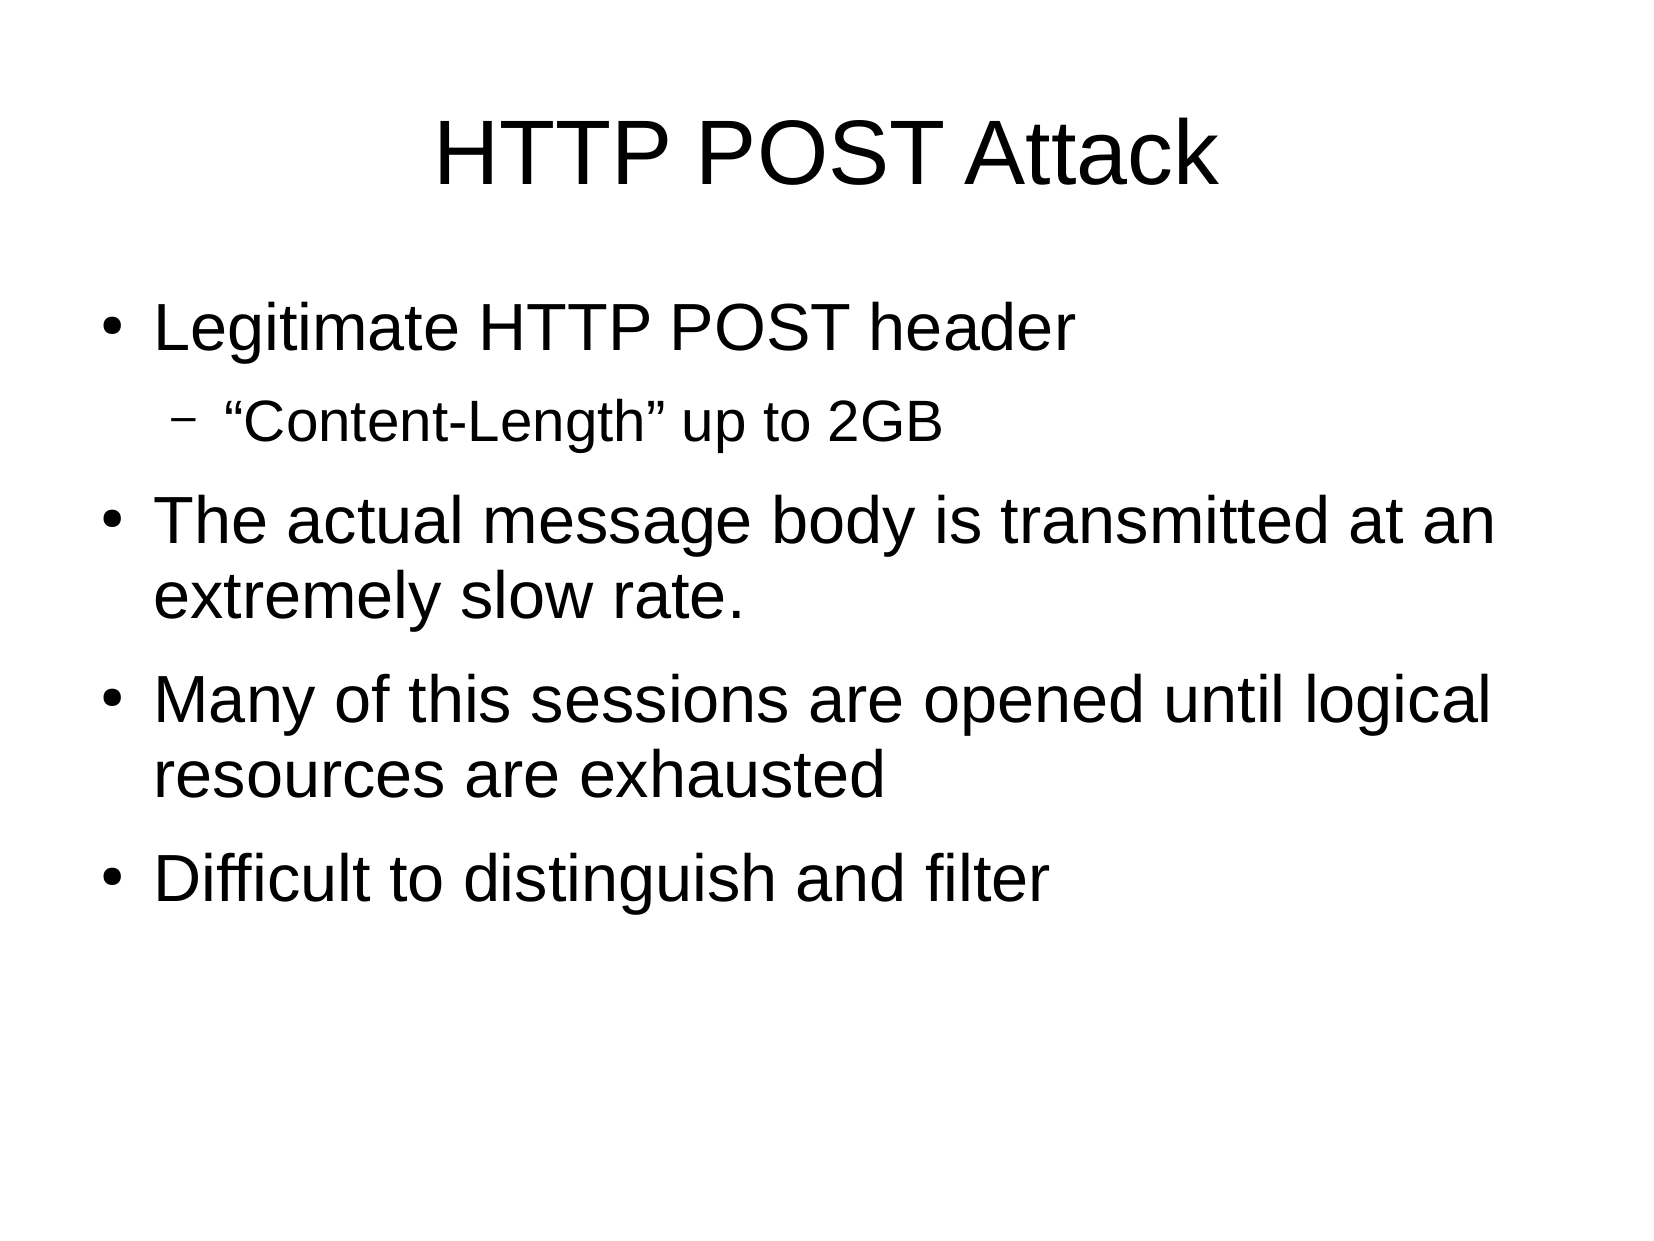

# HTTP POST Attack
Legitimate HTTP POST header
“Content-Length” up to 2GB
The actual message body is transmitted at an extremely slow rate.
Many of this sessions are opened until logical resources are exhausted
Difficult to distinguish and filter